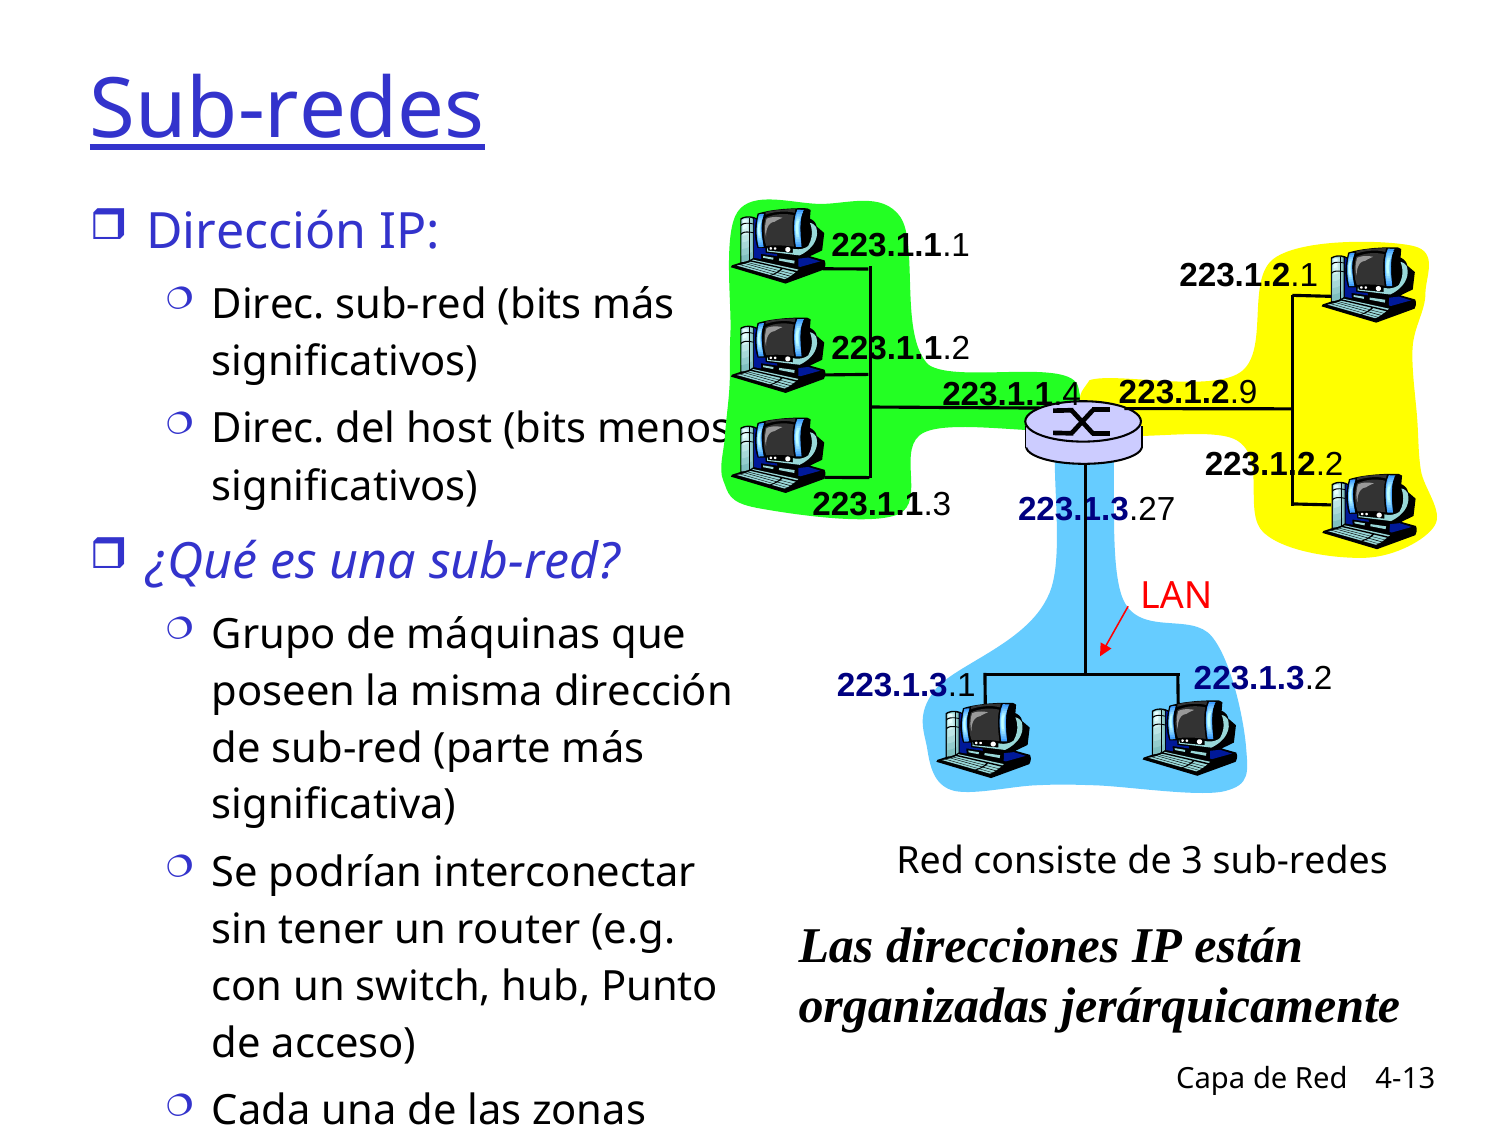

# Sub-redes
Dirección IP:
Direc. sub-red (bits más significativos)
Direc. del host (bits menos significativos)
¿Qué es una sub-red?
Grupo de máquinas que poseen la misma dirección de sub-red (parte más significativa)
Se podrían interconectar sin tener un router (e.g. con un switch, hub, Punto de acceso)
Cada una de las zonas coloreadas mostradas.
223.1.1.1
223.1.2.1
223.1.1.2
223.1.2.9
223.1.1.4
223.1.2.2
223.1.1.3
223.1.3.27
LAN
223.1.3.2
223.1.3.1
Red consiste de 3 sub-redes
Las direcciones IP están organizadas jerárquicamente
13